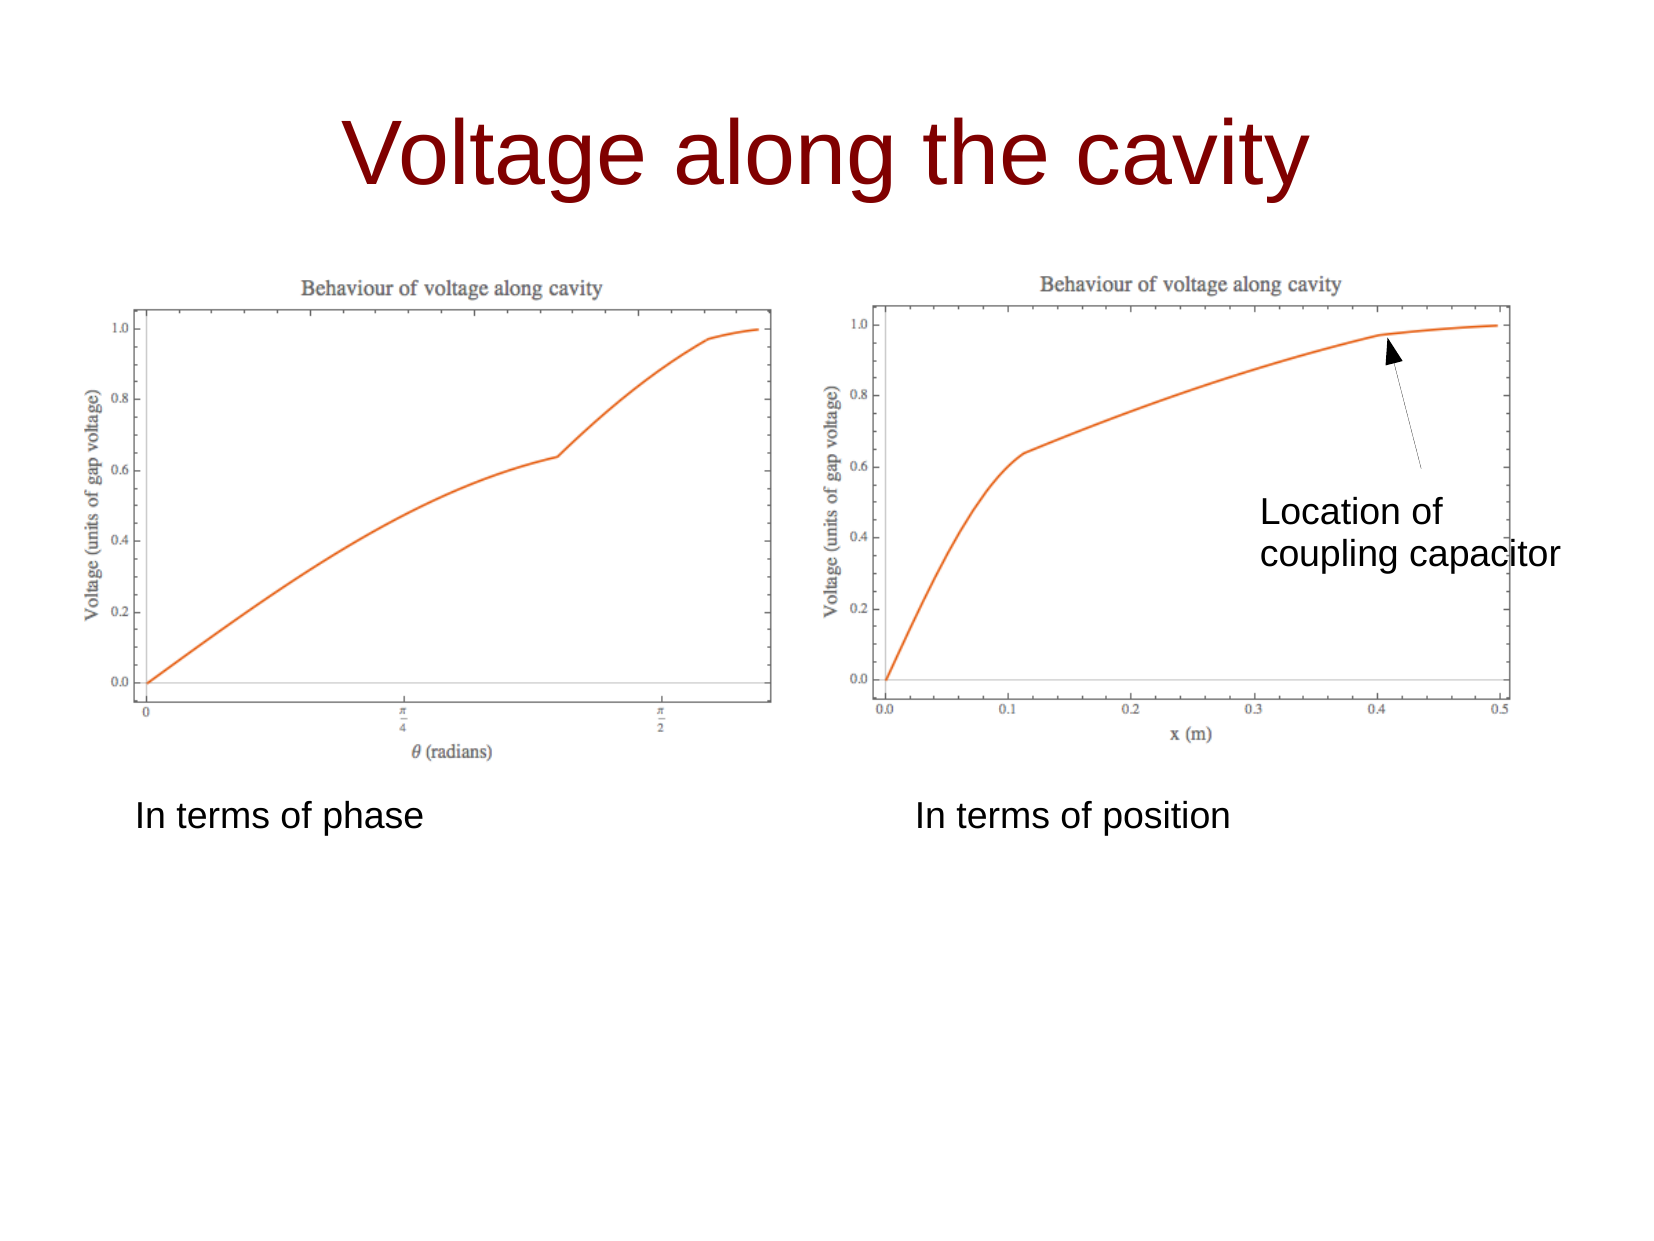

# Voltage along the cavity
Location of coupling capacitor
In terms of phase
In terms of position